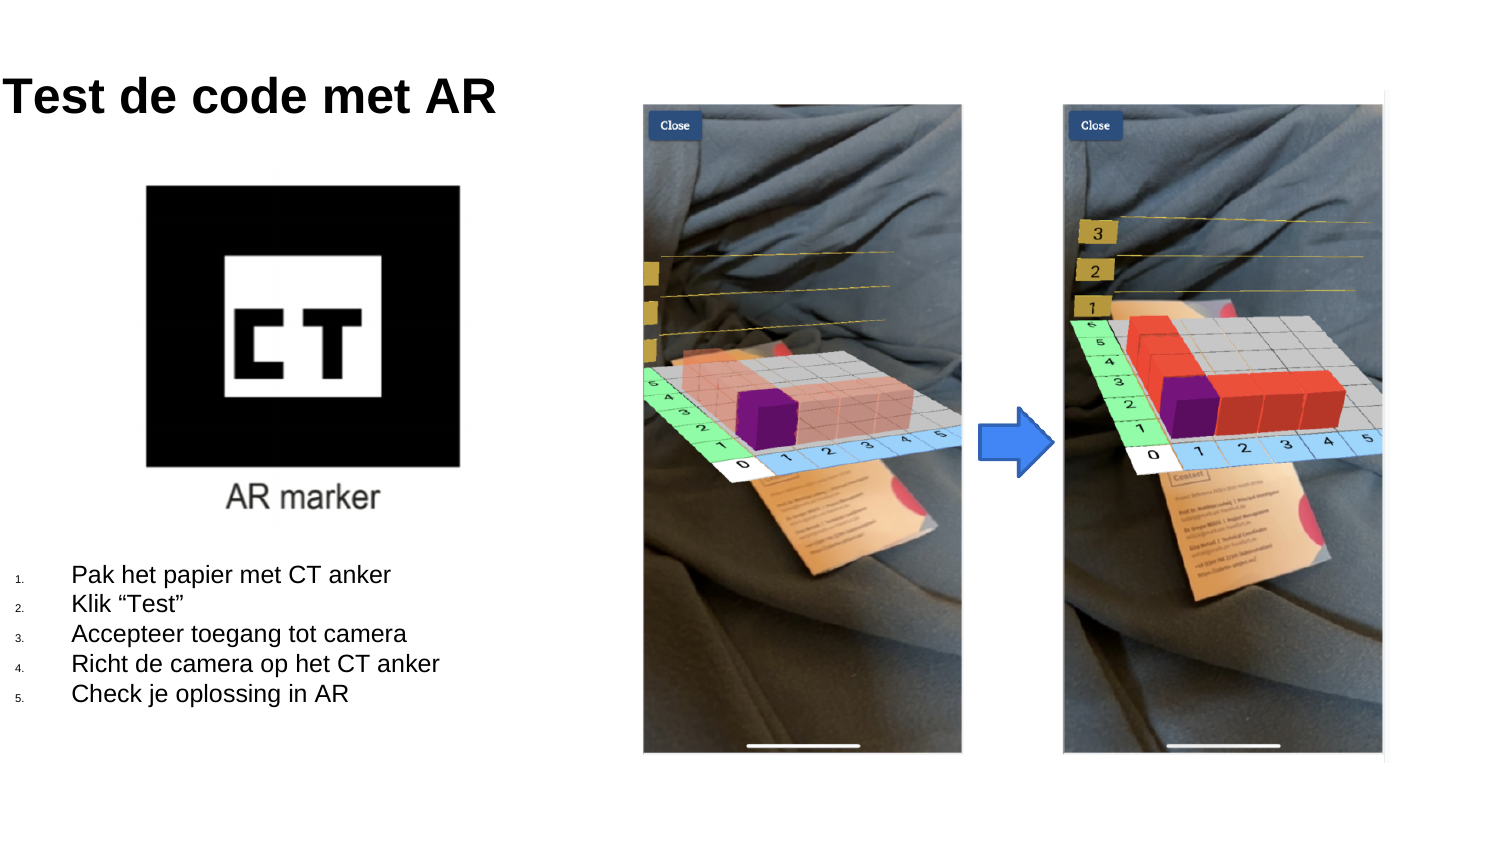

Test de code met AR
Pak het papier met CT anker
Klik “Test”
Accepteer toegang tot camera
Richt de camera op het CT anker
Check je oplossing in AR